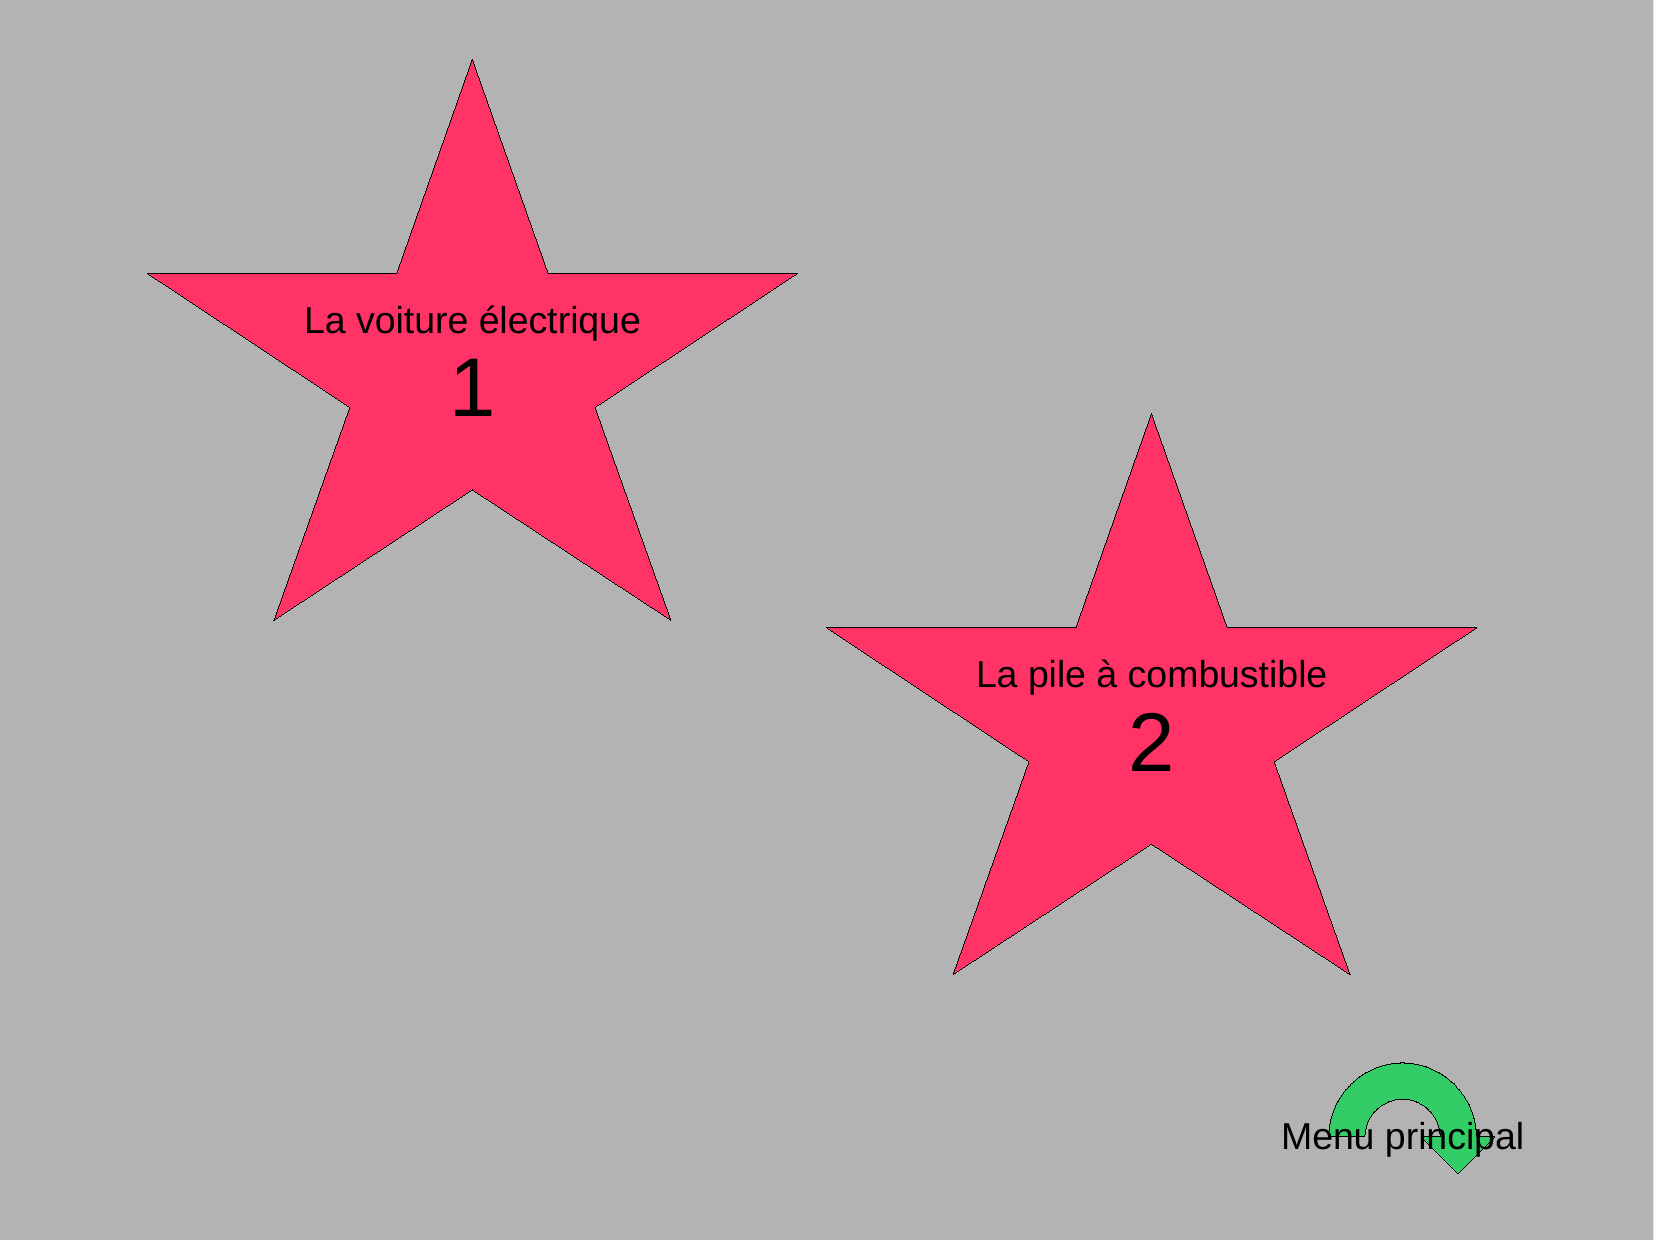

La voiture électrique
1
La pile à combustible
2
Menu principal